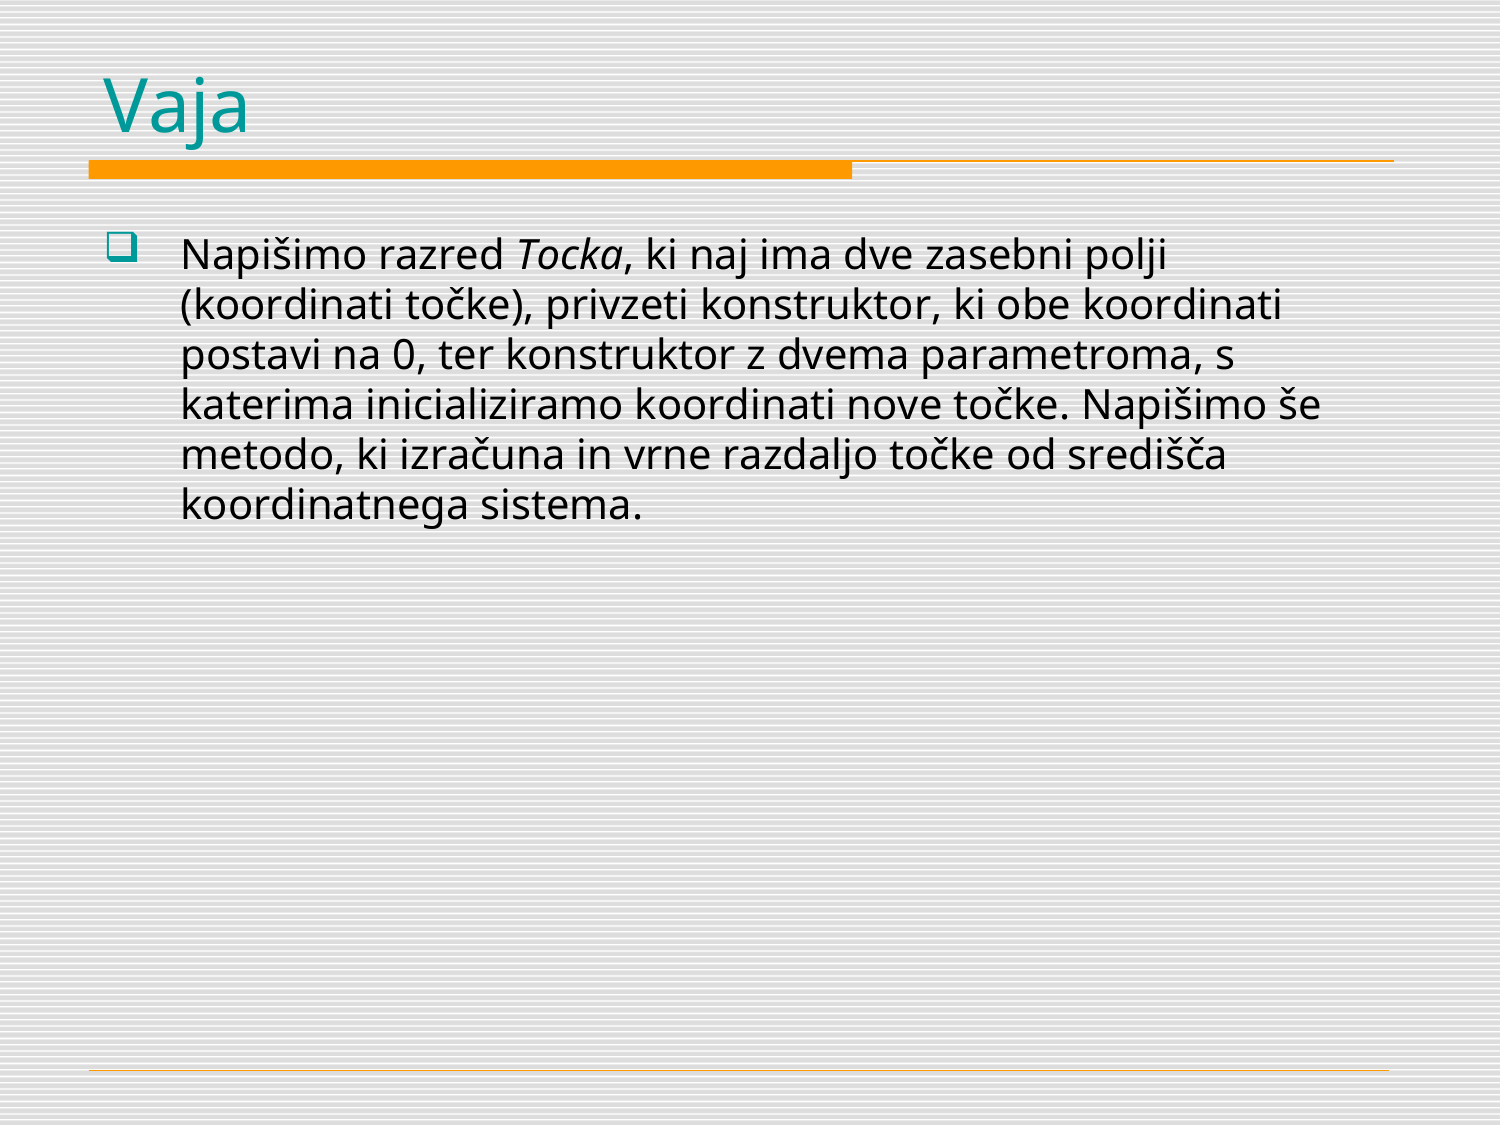

# Vaja
Napišimo razred Tocka, ki naj ima dve zasebni polji (koordinati točke), privzeti konstruktor, ki obe koordinati postavi na 0, ter konstruktor z dvema parametroma, s katerima inicializiramo koordinati nove točke. Napišimo še metodo, ki izračuna in vrne razdaljo točke od središča koordinatnega sistema.